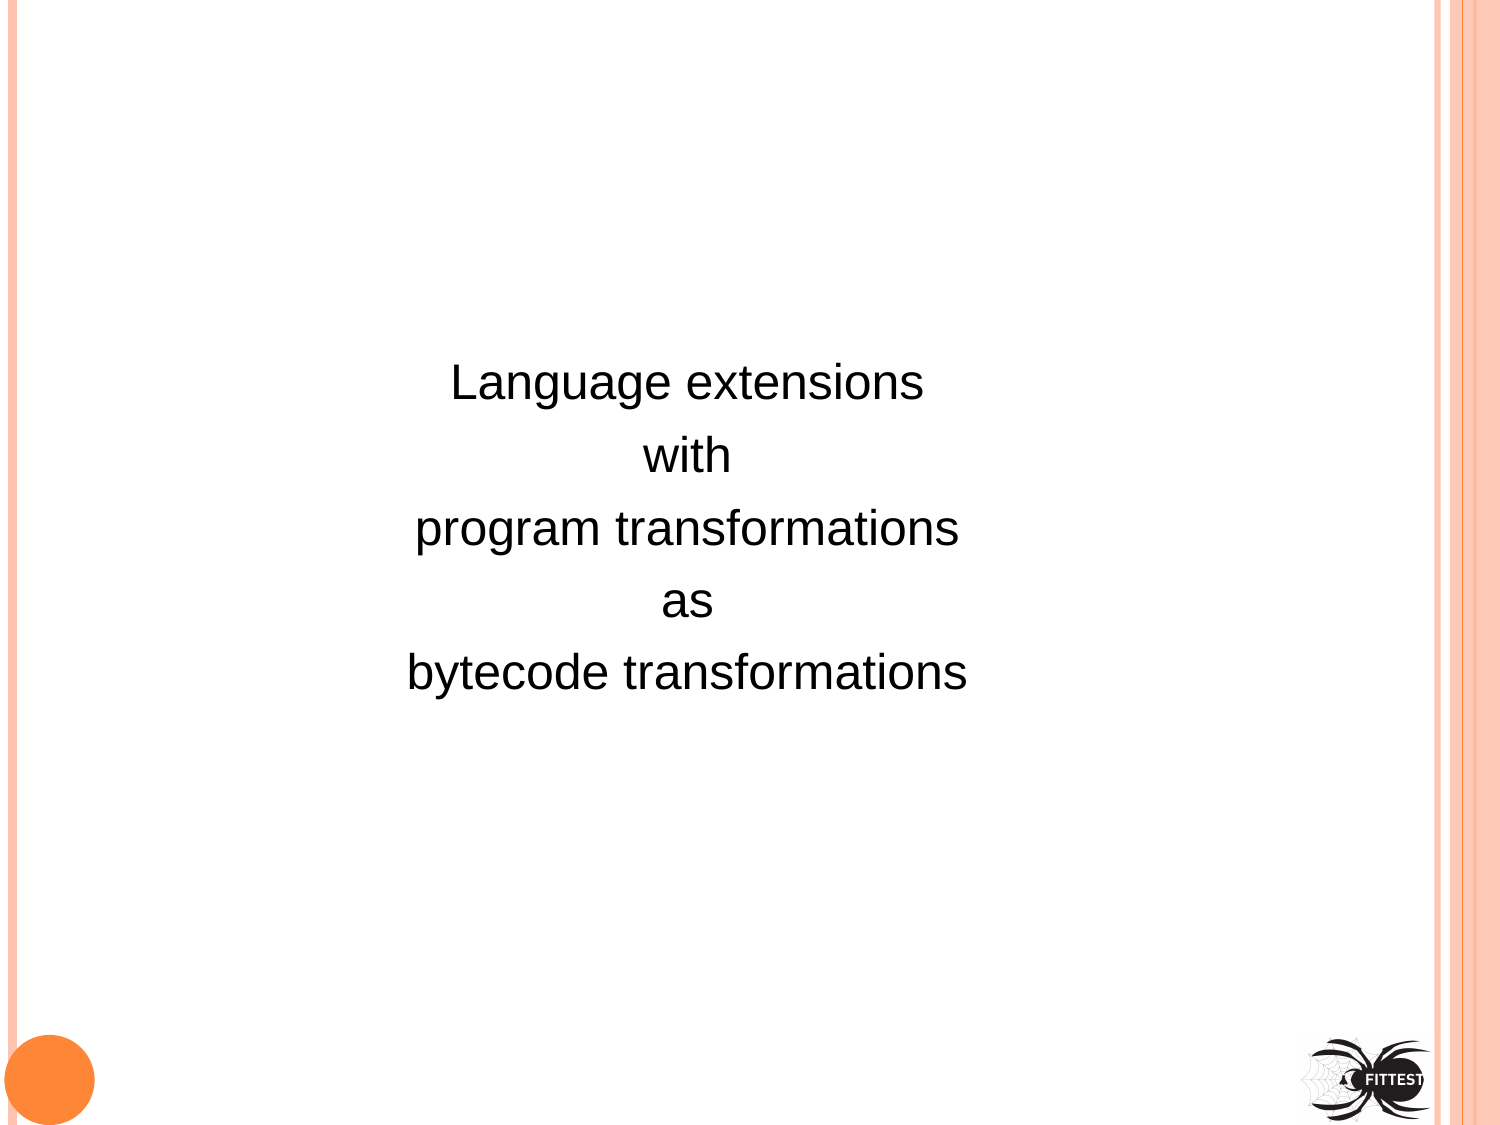

# Language extensions
with
program transformations
as
bytecode transformations